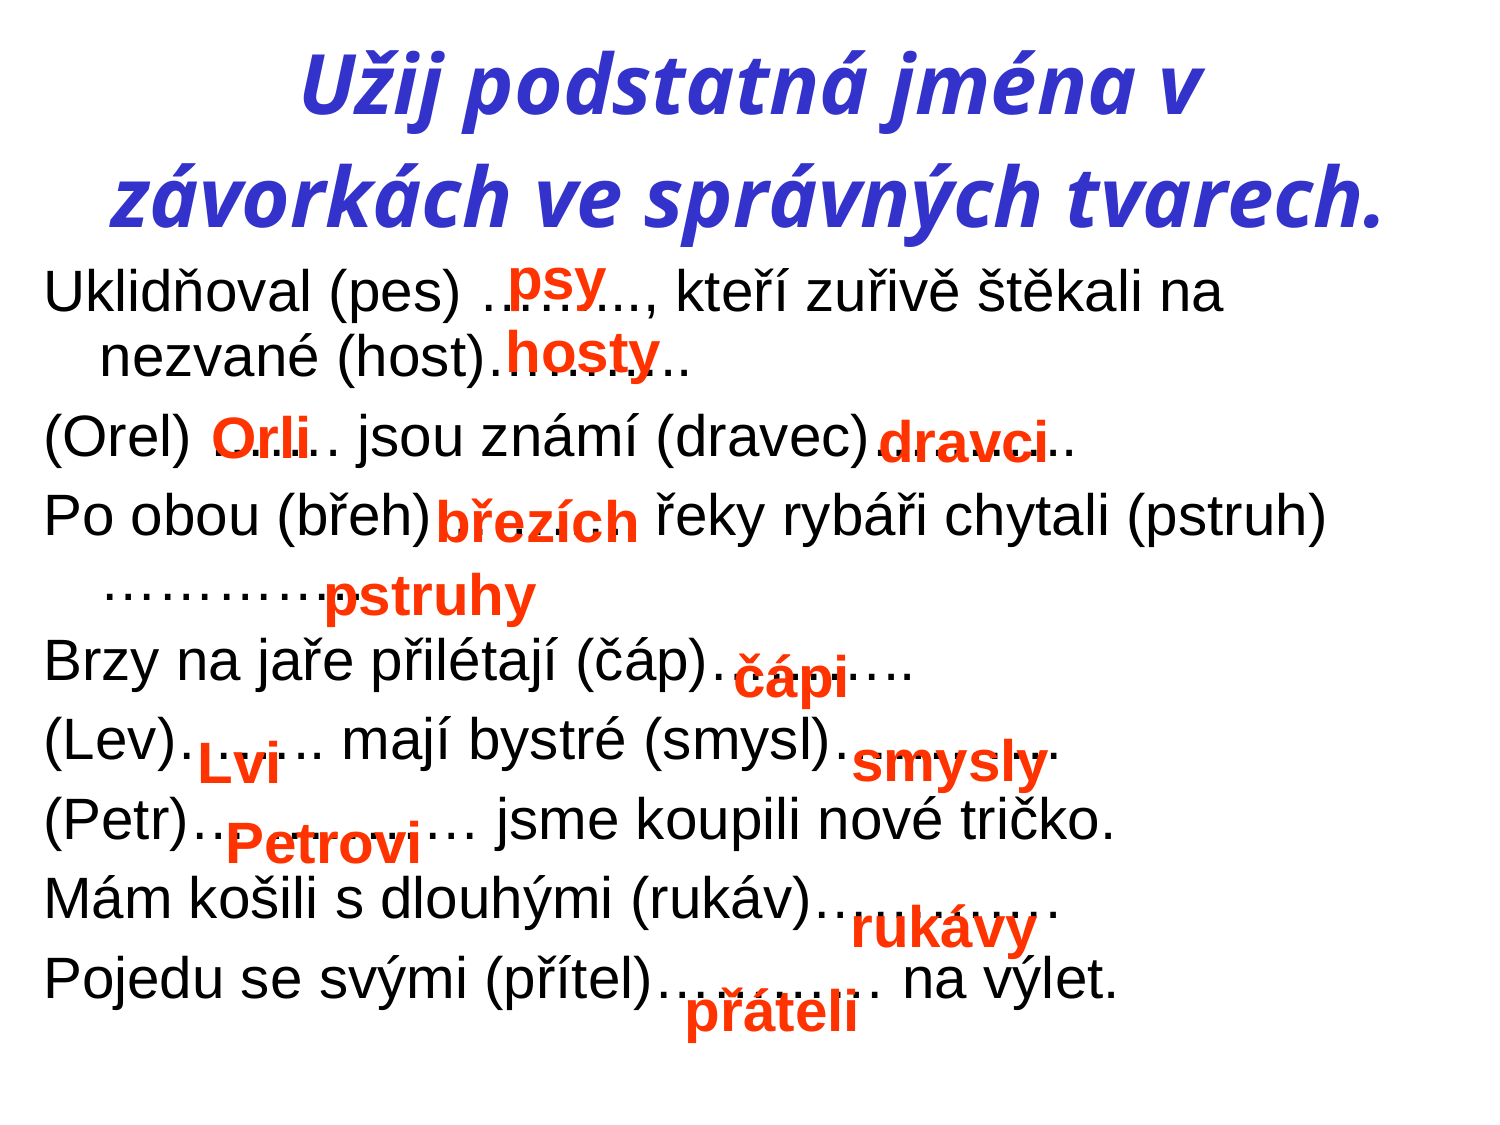

Užij podstatná jména v závorkách ve správných tvarech.
psy
# Uklidňoval (pes) ……..., kteří zuřivě štěkali na nezvané (host)………..
(Orel) ……. jsou známí (dravec)………..
Po obou (břeh)……….. řeky rybáři chytali (pstruh)…………..
Brzy na jaře přilétají (čáp)………..
(Lev)…….. mají bystré (smysl)…………
(Petr)…………… jsme koupili nové tričko.
Mám košili s dlouhými (rukáv)………….
Pojedu se svými (přítel)………… na výlet.
hosty
Orli
dravci
březích
pstruhy
čápi
smysly
Lvi
Petrovi
rukávy
přáteli